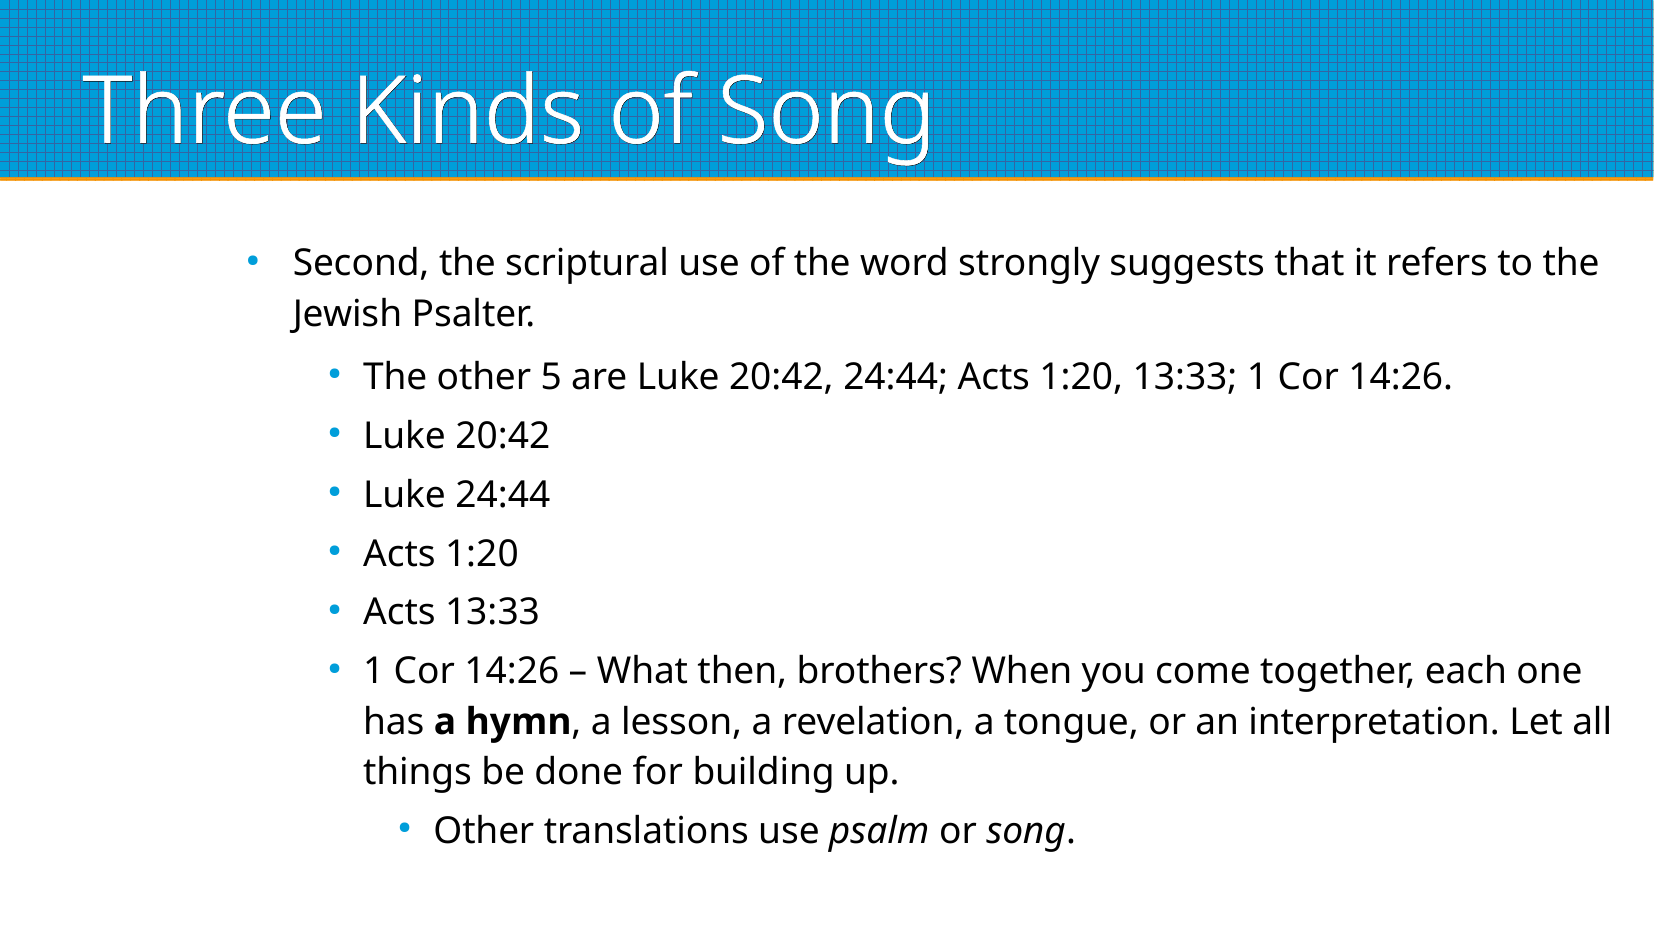

# Three Kinds of Song
Second, the scriptural use of the word strongly suggests that it refers to the Jewish Psalter.
The other 5 are Luke 20:42, 24:44; Acts 1:20, 13:33; 1 Cor 14:26.
Luke 20:42
Luke 24:44
Acts 1:20
Acts 13:33
1 Cor 14:26 – What then, brothers? When you come together, each one has a hymn, a lesson, a revelation, a tongue, or an interpretation. Let all things be done for building up.
Other translations use psalm or song.